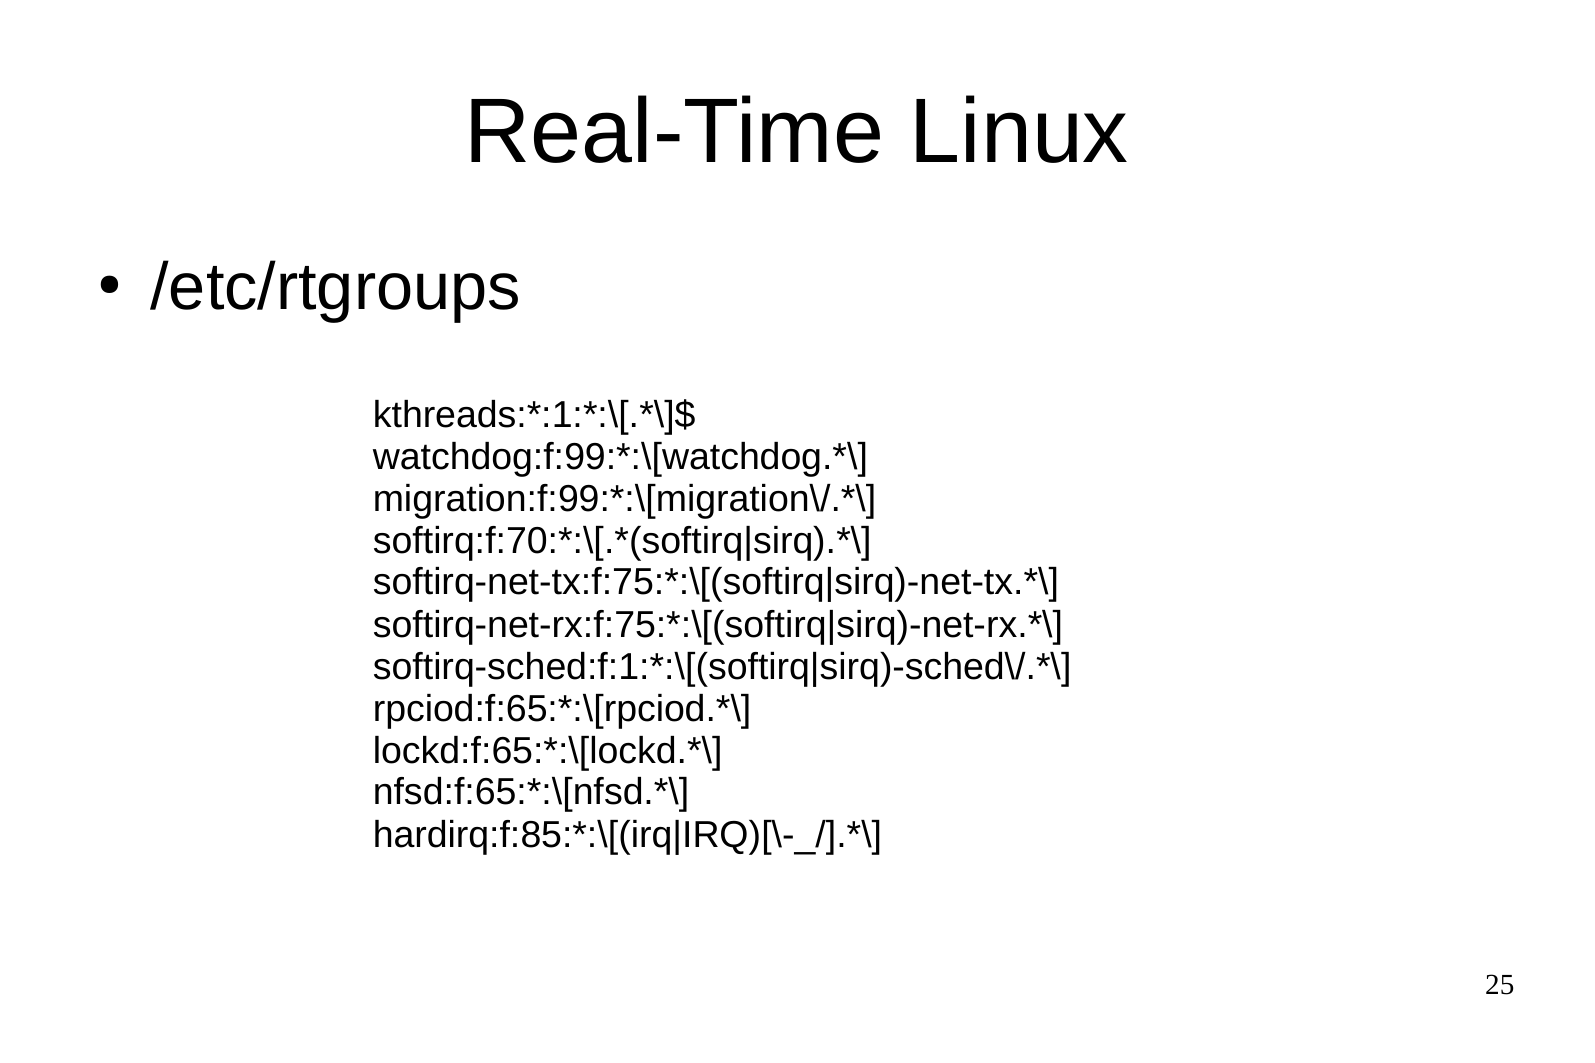

# Real-Time Linux
/etc/rtgroups
kthreads:*:1:*:\[.*\]$
watchdog:f:99:*:\[watchdog.*\]
migration:f:99:*:\[migration\/.*\]
softirq:f:70:*:\[.*(softirq|sirq).*\]
softirq-net-tx:f:75:*:\[(softirq|sirq)-net-tx.*\]
softirq-net-rx:f:75:*:\[(softirq|sirq)-net-rx.*\]
softirq-sched:f:1:*:\[(softirq|sirq)-sched\/.*\]
rpciod:f:65:*:\[rpciod.*\]
lockd:f:65:*:\[lockd.*\]
nfsd:f:65:*:\[nfsd.*\]
hardirq:f:85:*:\[(irq|IRQ)[\-_/].*\]
25